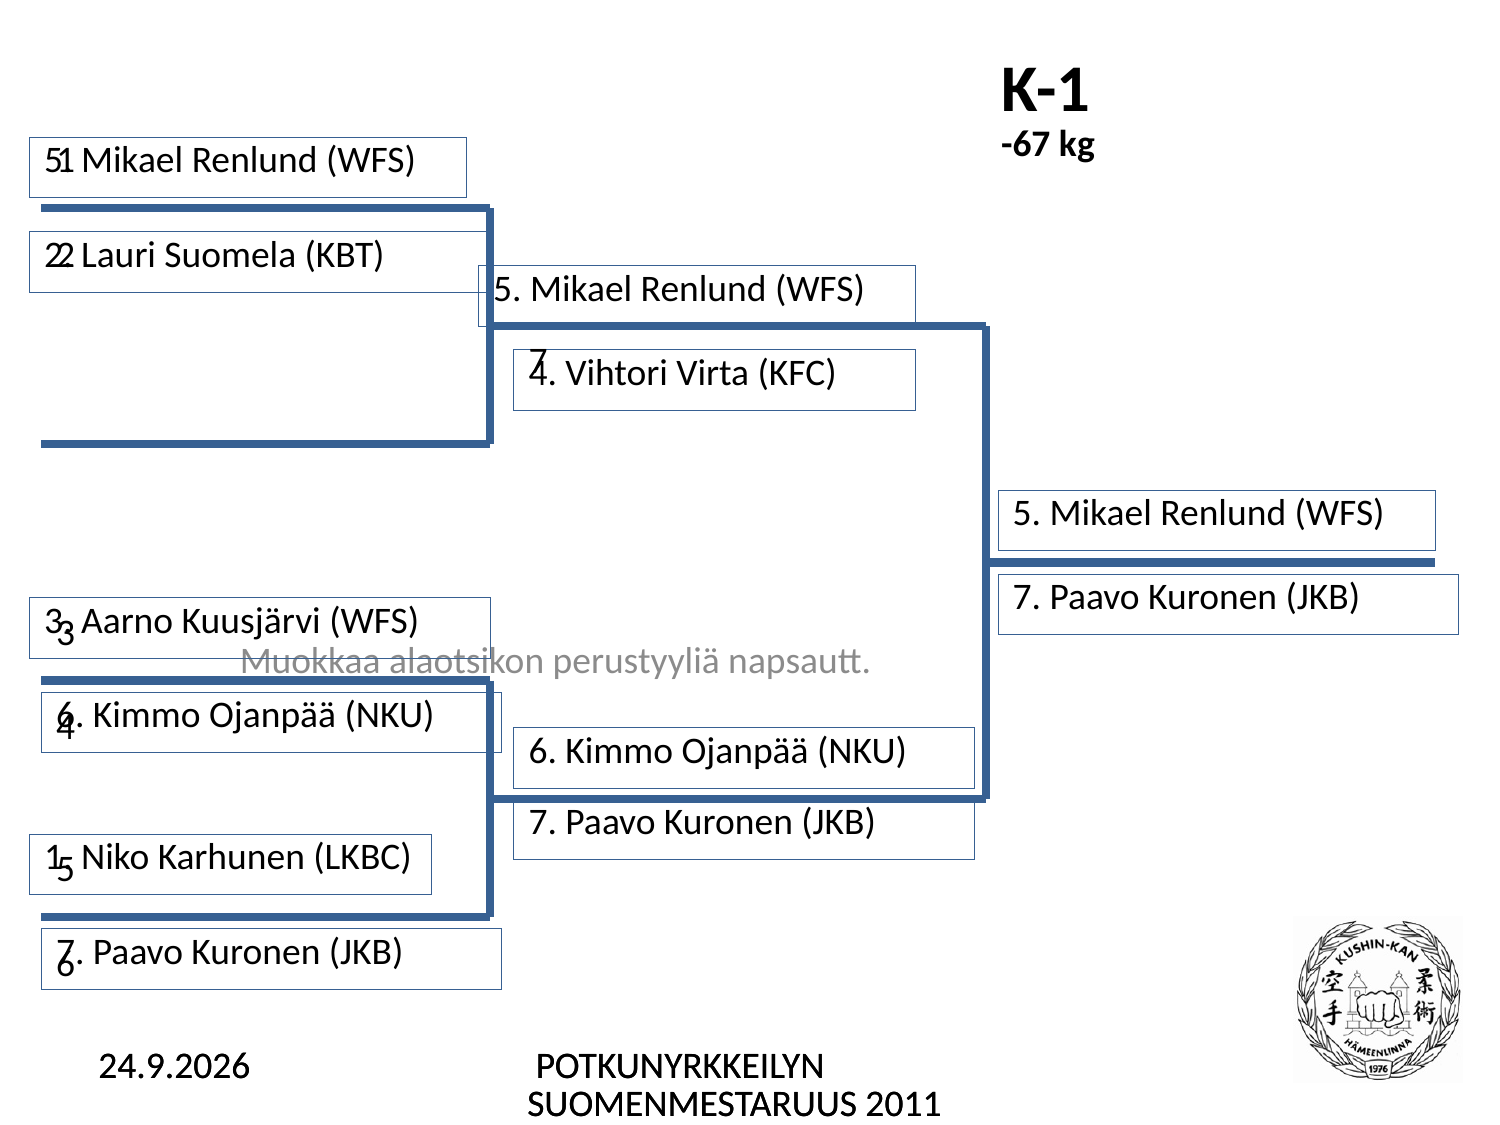

K-1
-67 kg
5. Mikael Renlund (WFS)
1
2. Lauri Suomela (KBT)
2
5. Mikael Renlund (WFS)
7
4. Vihtori Virta (KFC)
5. Mikael Renlund (WFS)
7. Paavo Kuronen (JKB)
3. Aarno Kuusjärvi (WFS)
3
6. Kimmo Ojanpää (NKU)
4
6. Kimmo Ojanpää (NKU)
7. Paavo Kuronen (JKB)
1. Niko Karhunen (LKBC)
5
7. Paavo Kuronen (JKB)
6
<footer>POTKUNYRKKEILYN SUOMENMESTARUUS 2011